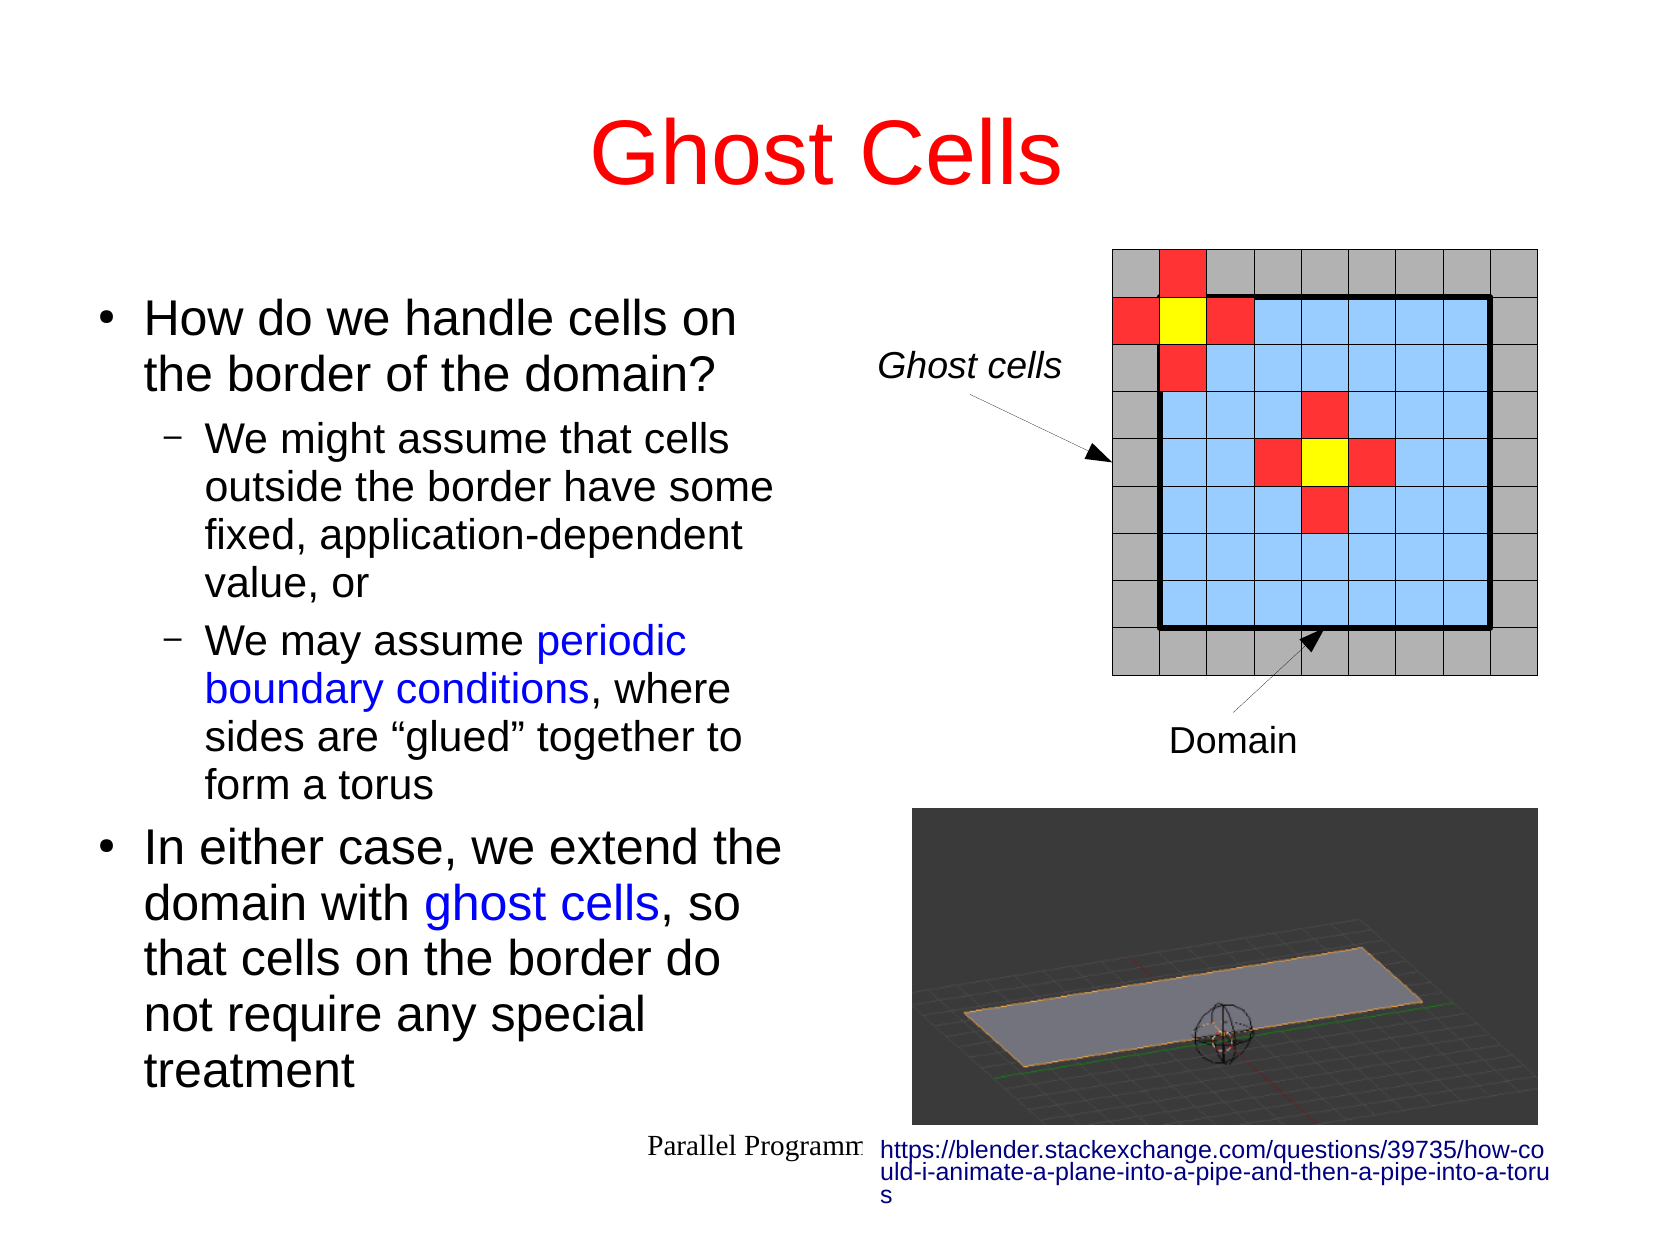

# Ghost Cells
How do we handle cells on the border of the domain?
We might assume that cells outside the border have some fixed, application-dependent value, or
We may assume periodic boundary conditions, where sides are “glued” together to form a torus
In either case, we extend the domain with ghost cells, so that cells on the border do not require any special treatment
Ghost cells
Domain
https://blender.stackexchange.com/questions/39735/how-could-i-animate-a-plane-into-a-pipe-and-then-a-pipe-into-a-torus
Parallel Programming Patterns
25